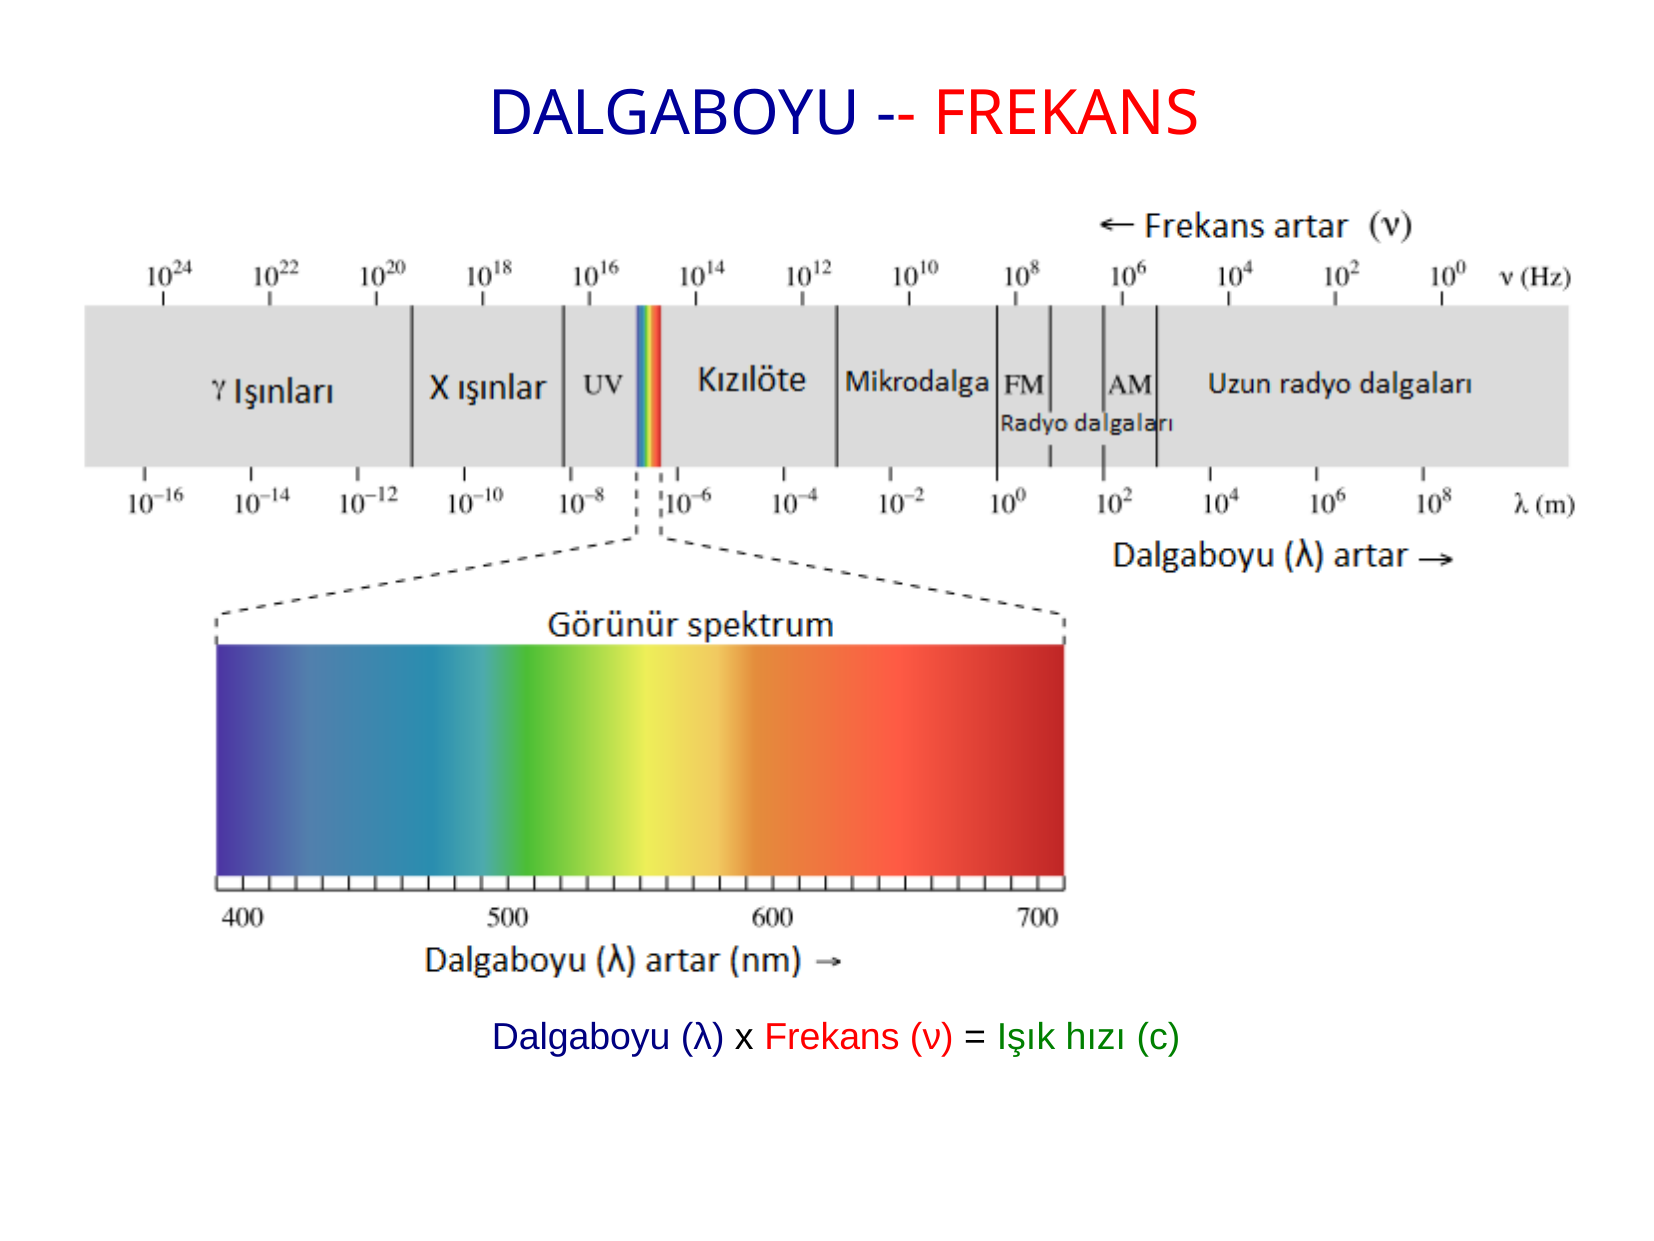

# DALGABOYU -- FREKANS
Dalgaboyu (λ) x Frekans (ν) = Işık hızı (c)